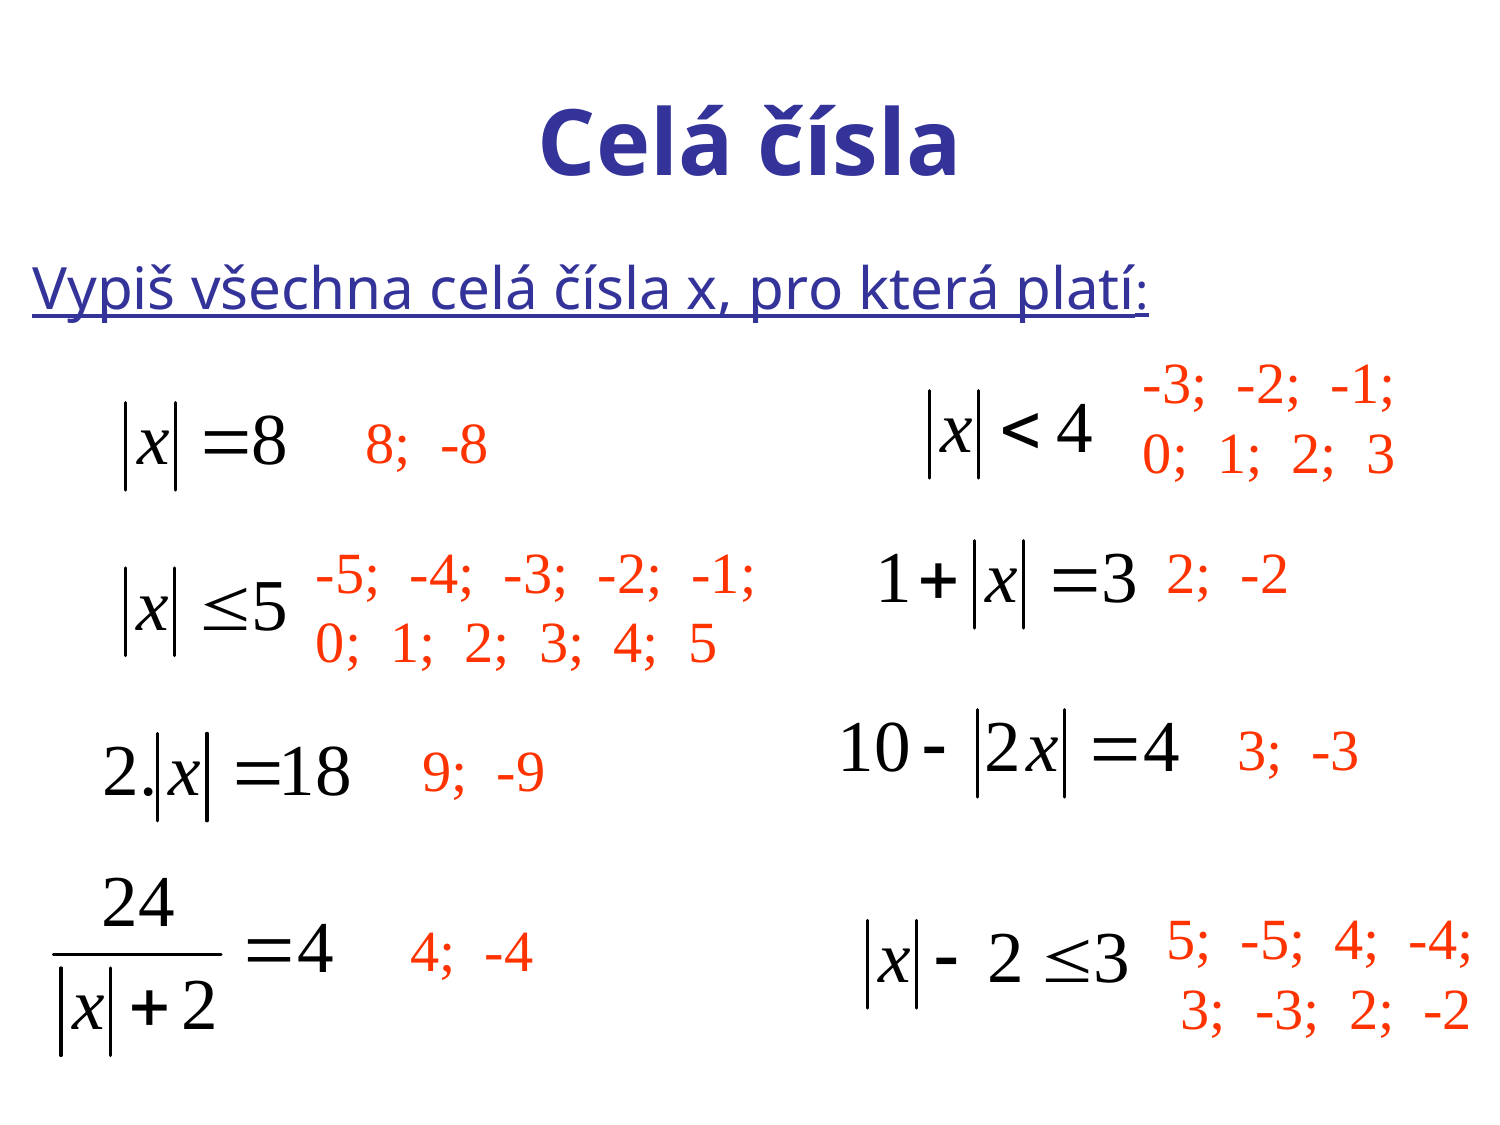

# Celá čísla
Vypiš všechna celá čísla x, pro která platí:
-3; -2; -1; 0; 1; 2; 3
 8; -8
-5; -4; -3; -2; -1; 0; 1; 2; 3; 4; 5
2; -2
3; -3
9; -9
5; -5; 4; -4; 3; -3; 2; -2
4; -4